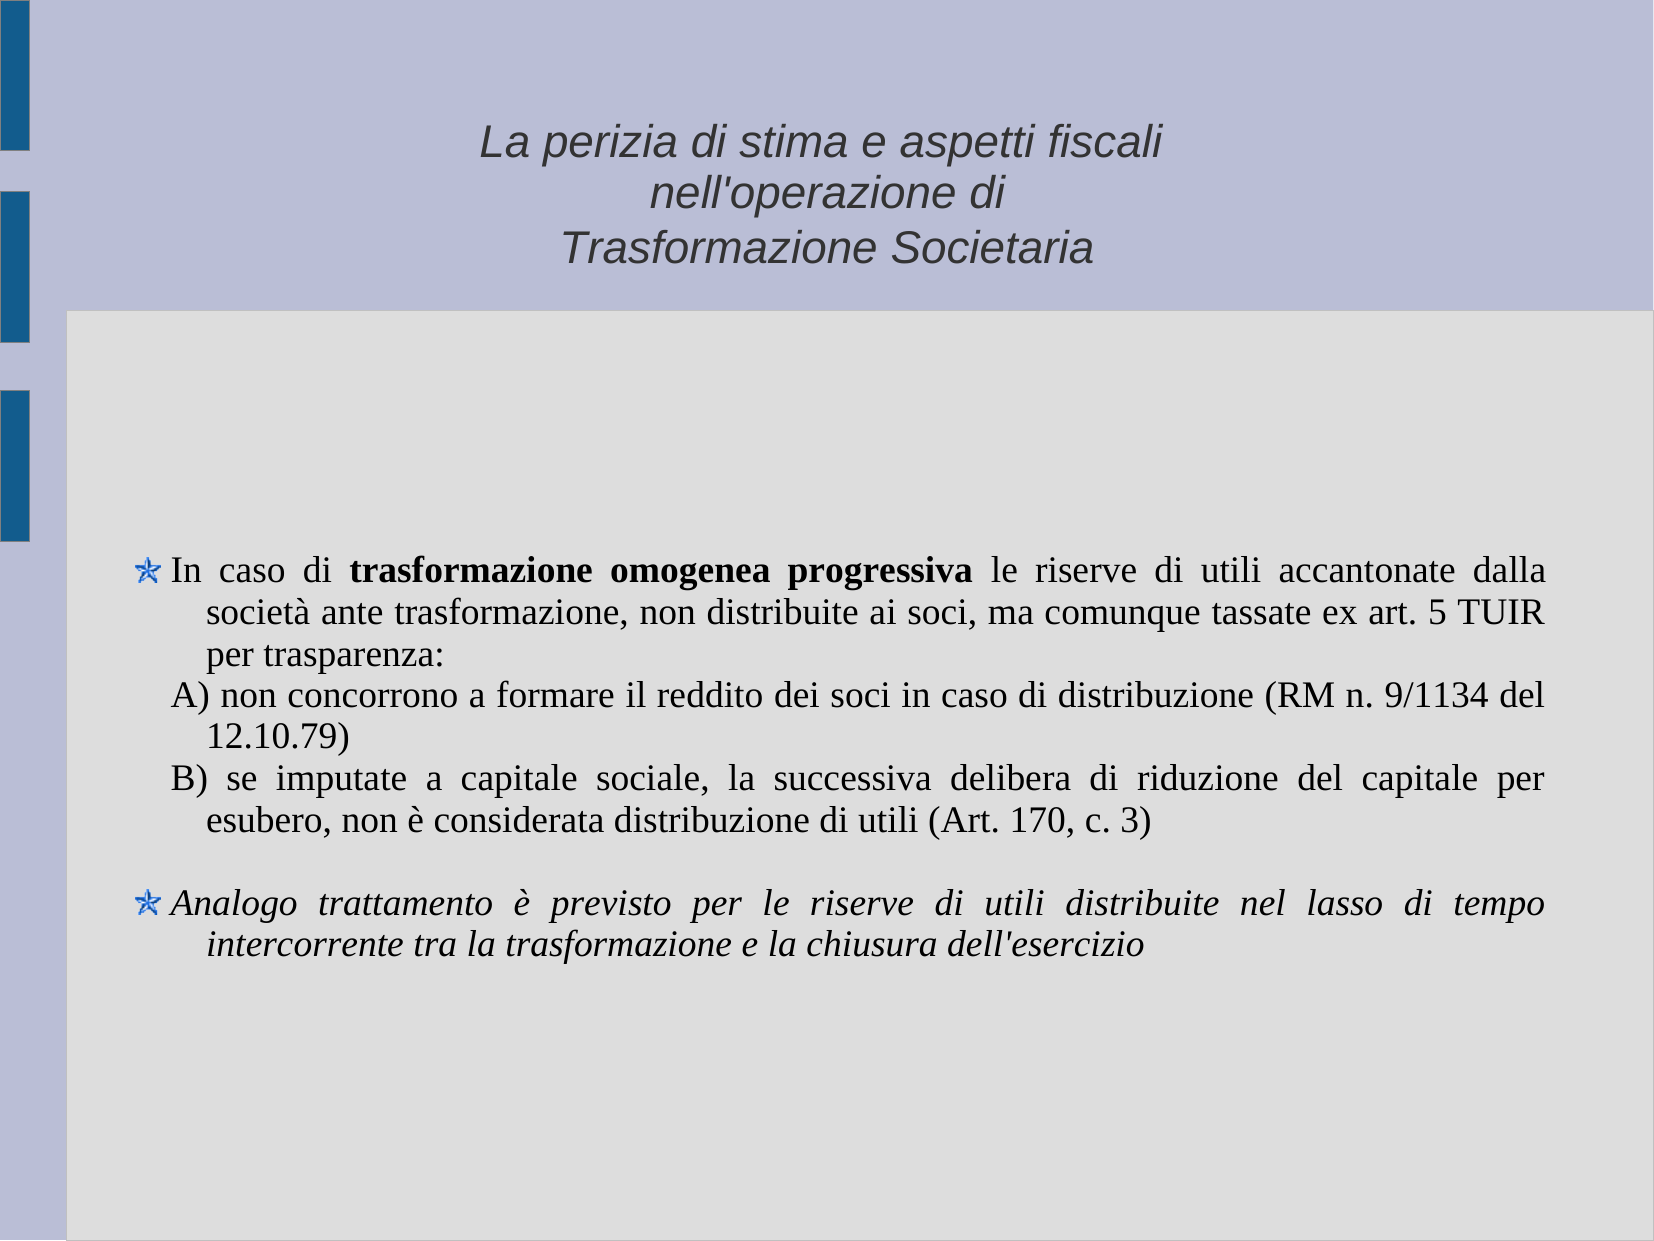

# La perizia di stima e aspetti fiscali nell'operazione di Trasformazione Societaria
In caso di trasformazione omogenea progressiva le riserve di utili accantonate dalla società ante trasformazione, non distribuite ai soci, ma comunque tassate ex art. 5 TUIR per trasparenza:
A) non concorrono a formare il reddito dei soci in caso di distribuzione (RM n. 9/1134 del 12.10.79)
B) se imputate a capitale sociale, la successiva delibera di riduzione del capitale per esubero, non è considerata distribuzione di utili (Art. 170, c. 3)
Analogo trattamento è previsto per le riserve di utili distribuite nel lasso di tempo intercorrente tra la trasformazione e la chiusura dell'esercizio